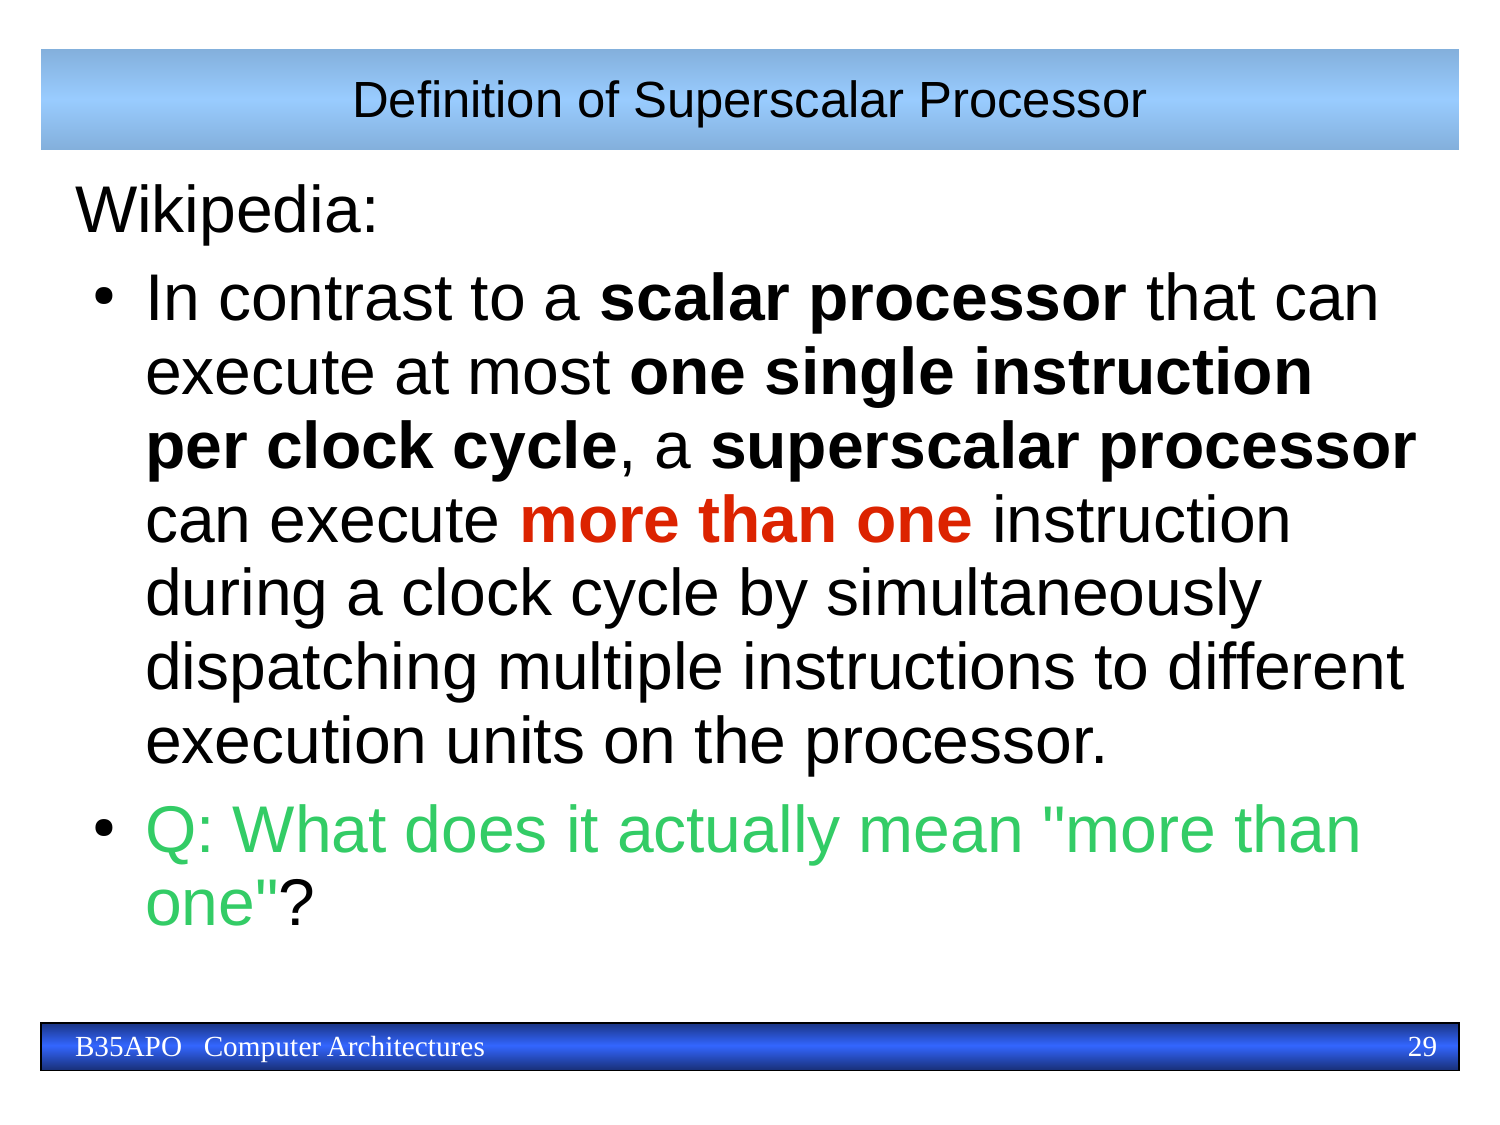

# Definition of Superscalar Processor
Wikipedia:
In contrast to a scalar processor that can execute at most one single instruction per clock cycle, a superscalar processor can execute more than one instruction during a clock cycle by simultaneously dispatching multiple instructions to different execution units on the processor.
Q: What does it actually mean "more than one"?
B35APO Computer Architectures
29